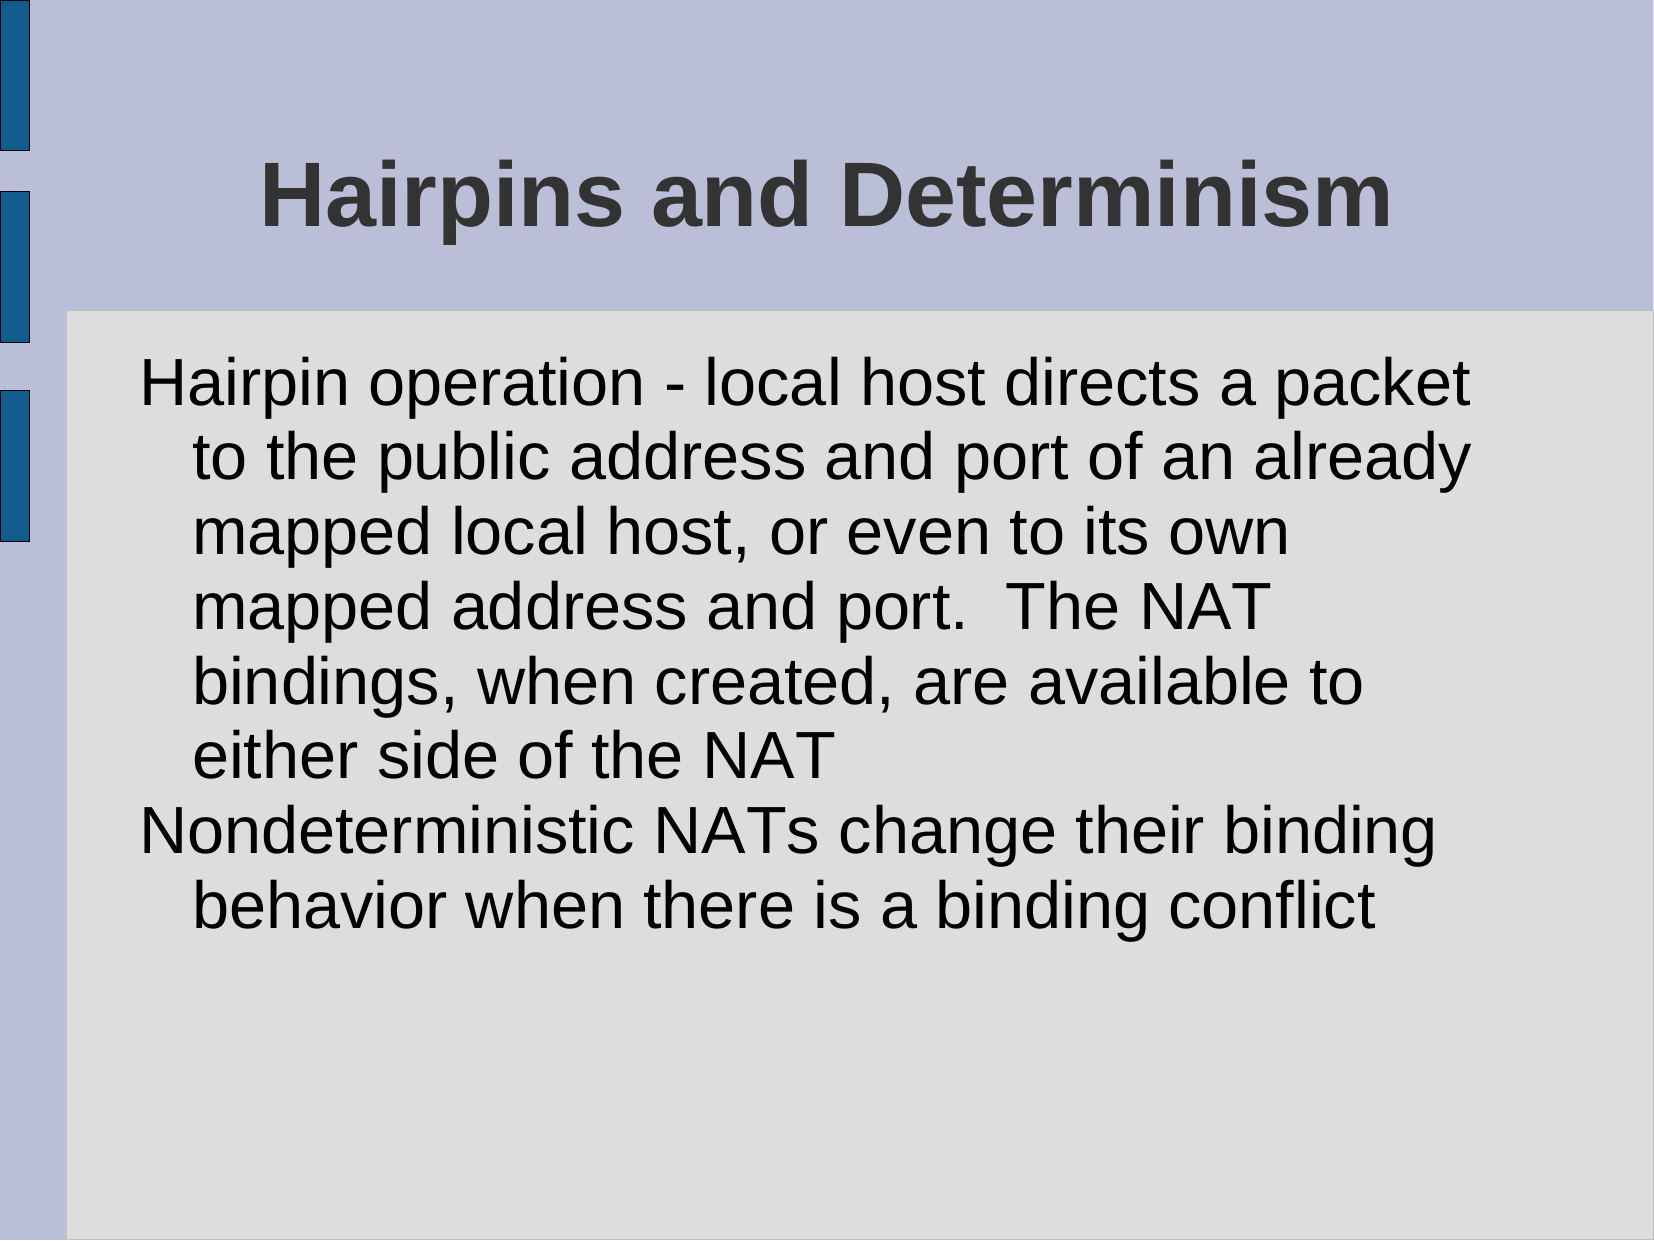

# Hairpins and Determinism
Hairpin operation - local host directs a packet to the public address and port of an already mapped local host, or even to its own mapped address and port. The NAT bindings, when created, are available to either side of the NAT
Nondeterministic NATs change their binding behavior when there is a binding conflict